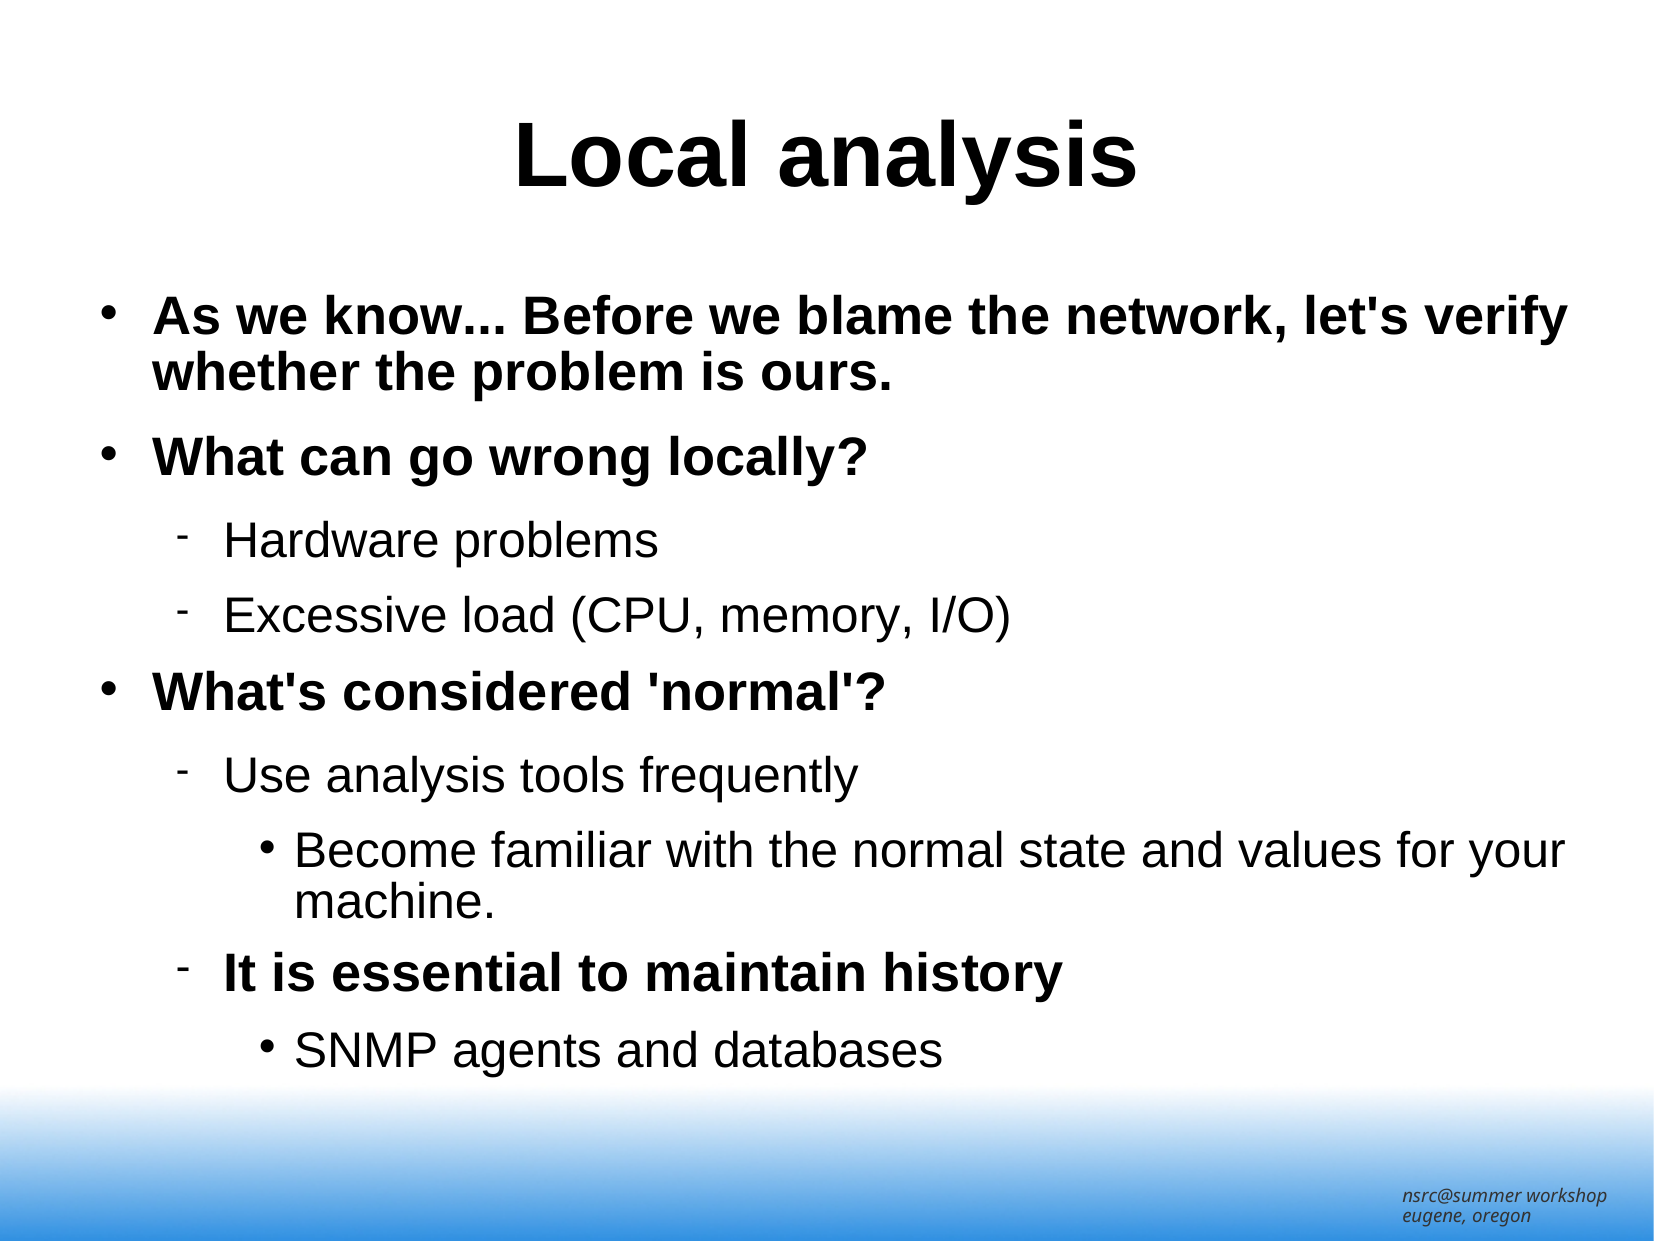

# Local analysis
As we know... Before we blame the network, let's verify whether the problem is ours.
What can go wrong locally?
Hardware problems
Excessive load (CPU, memory, I/O)‏
What's considered 'normal'?
Use analysis tools frequently
Become familiar with the normal state and values for your machine.
It is essential to maintain history
SNMP agents and databases